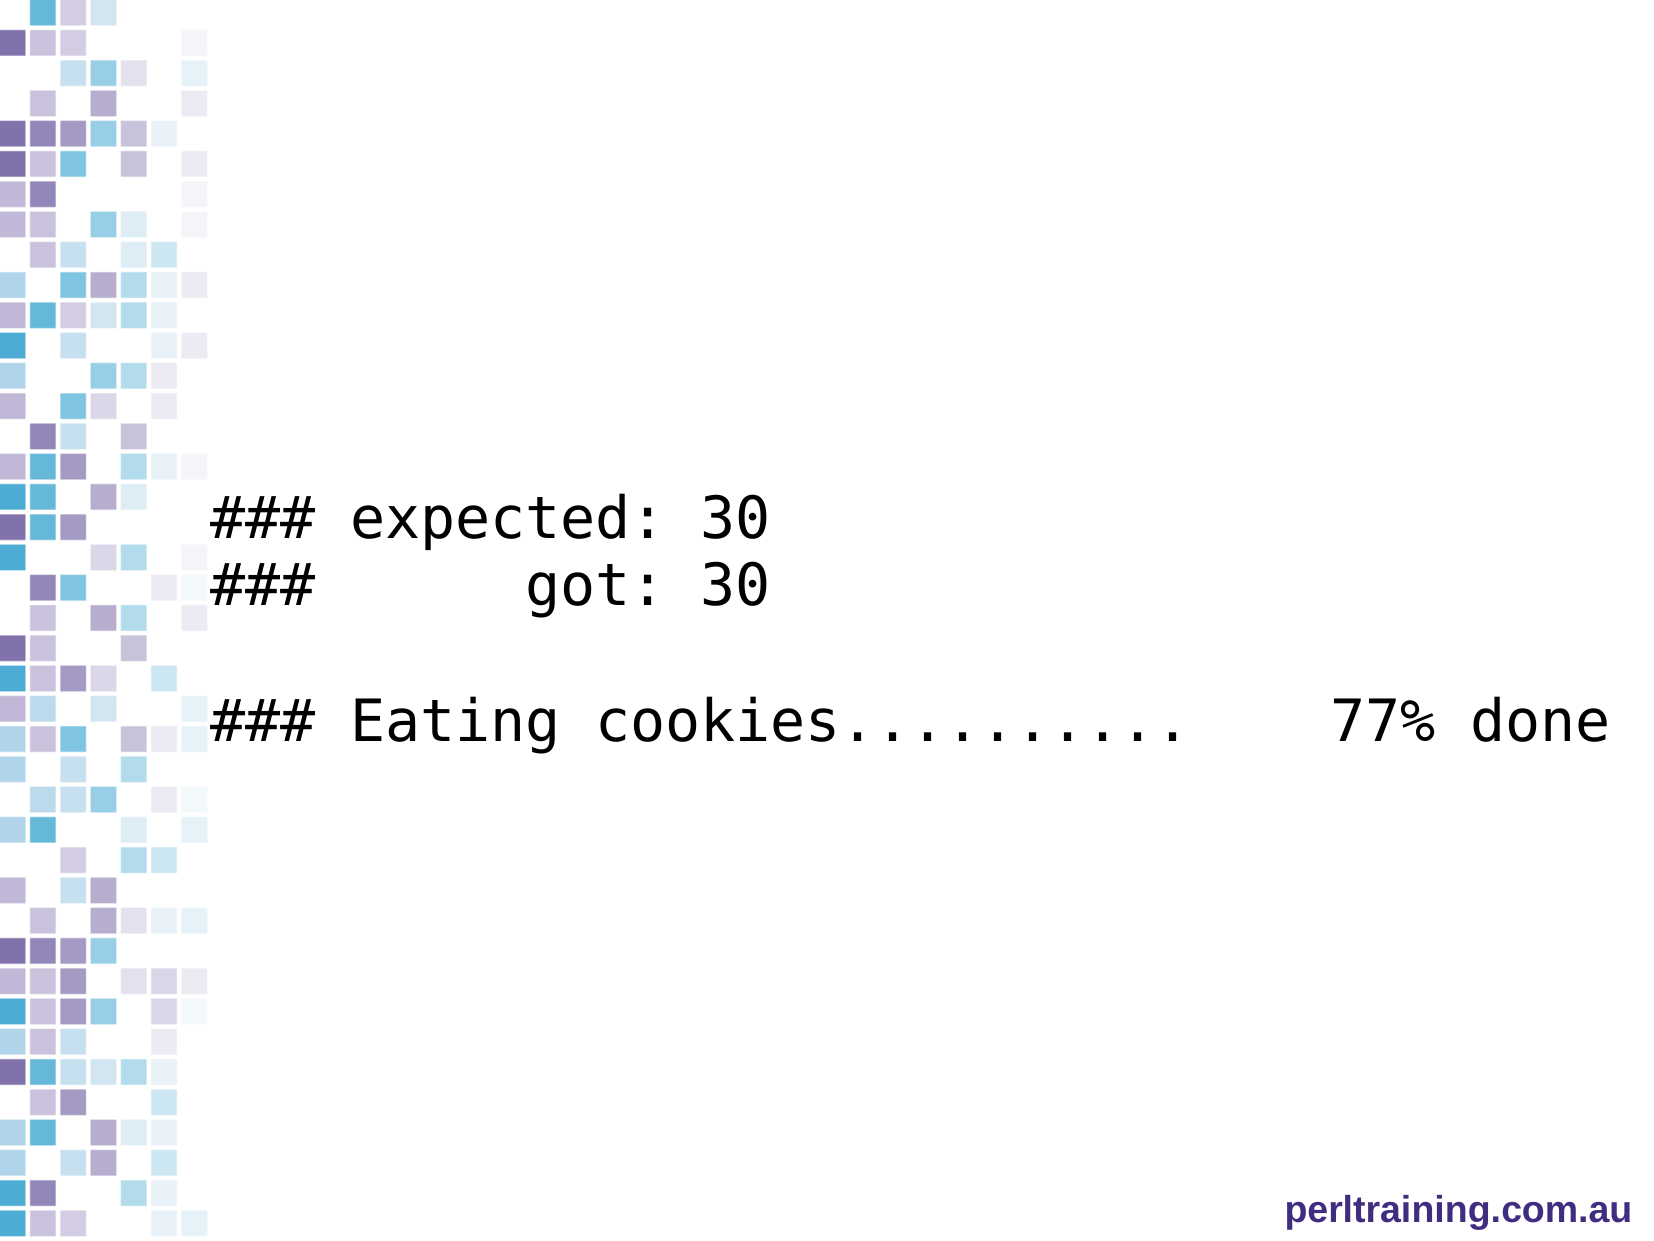

# ### expected: 30 ### got: 30 ### Eating cookies.......... 77% done